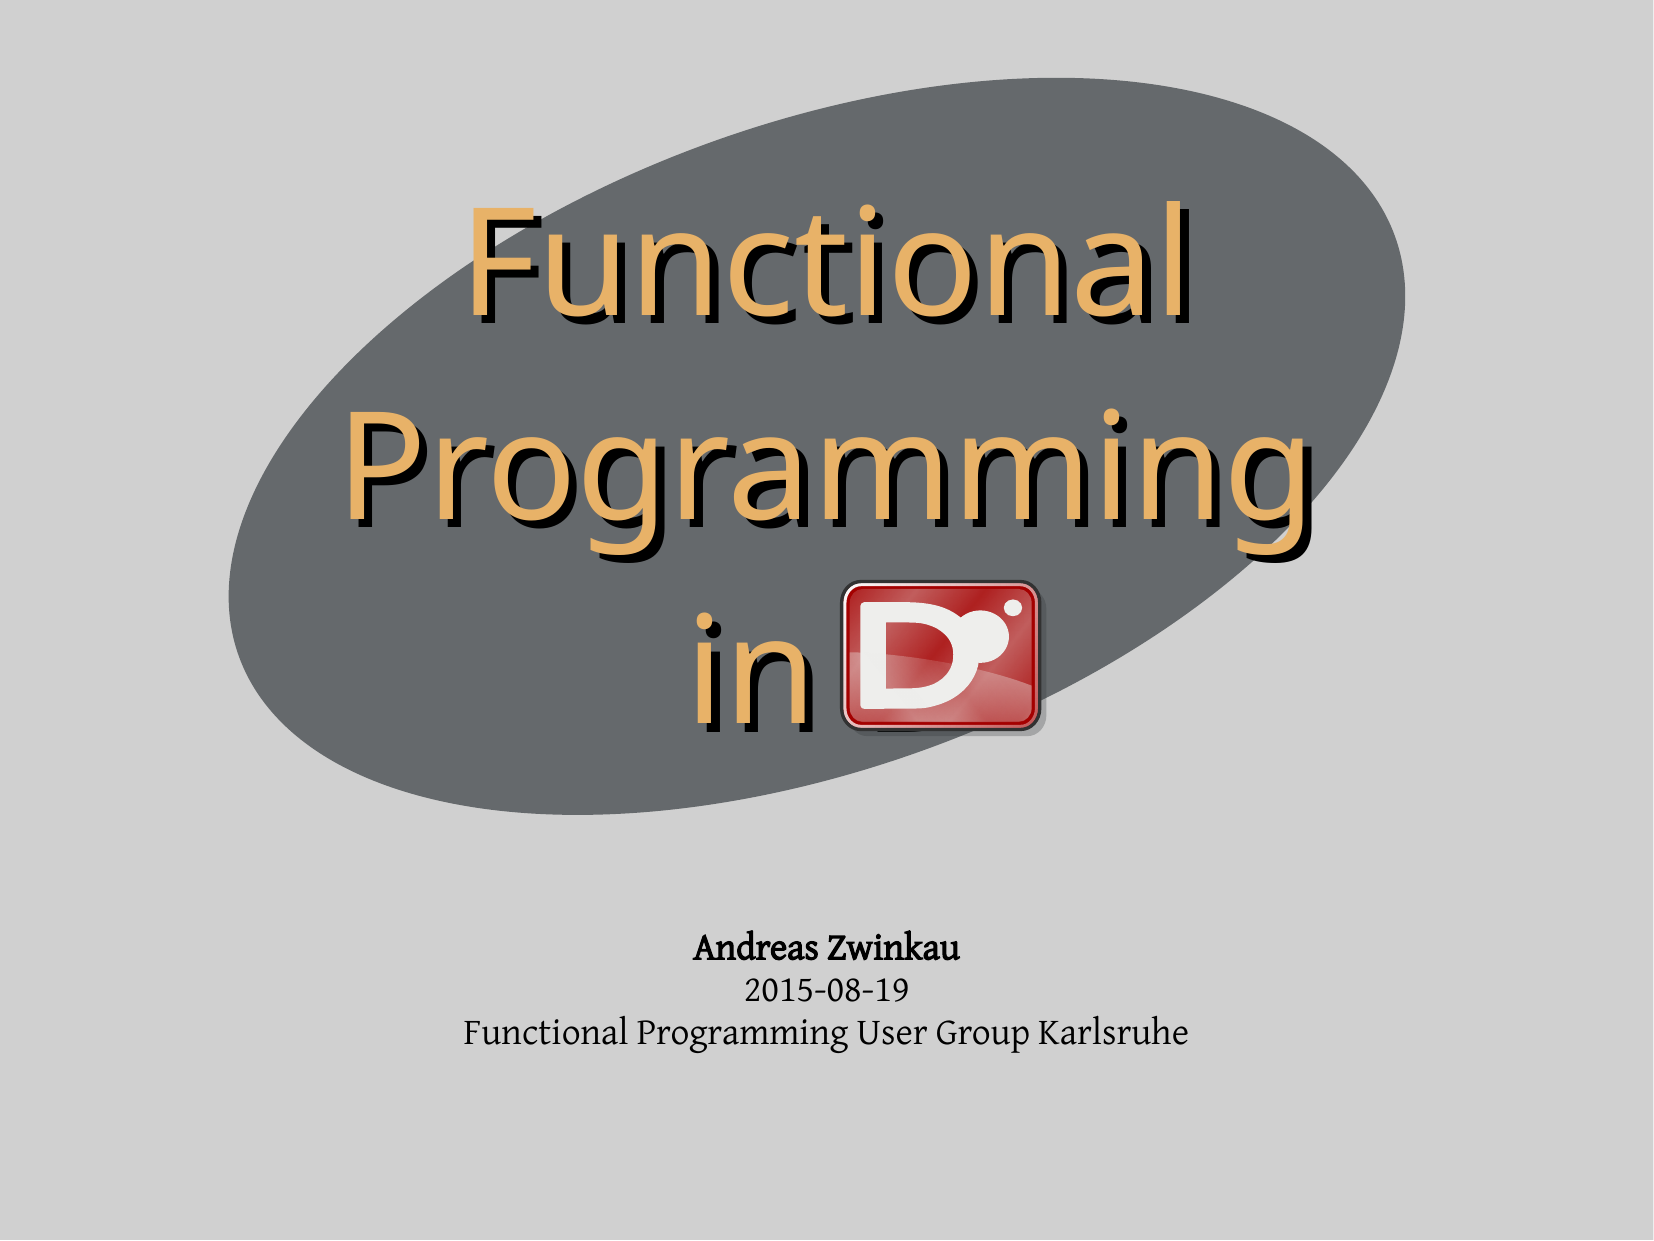

Functional
Programming
in D
# Andreas Zwinkau
2015-08-19
Functional Programming User Group Karlsruhe